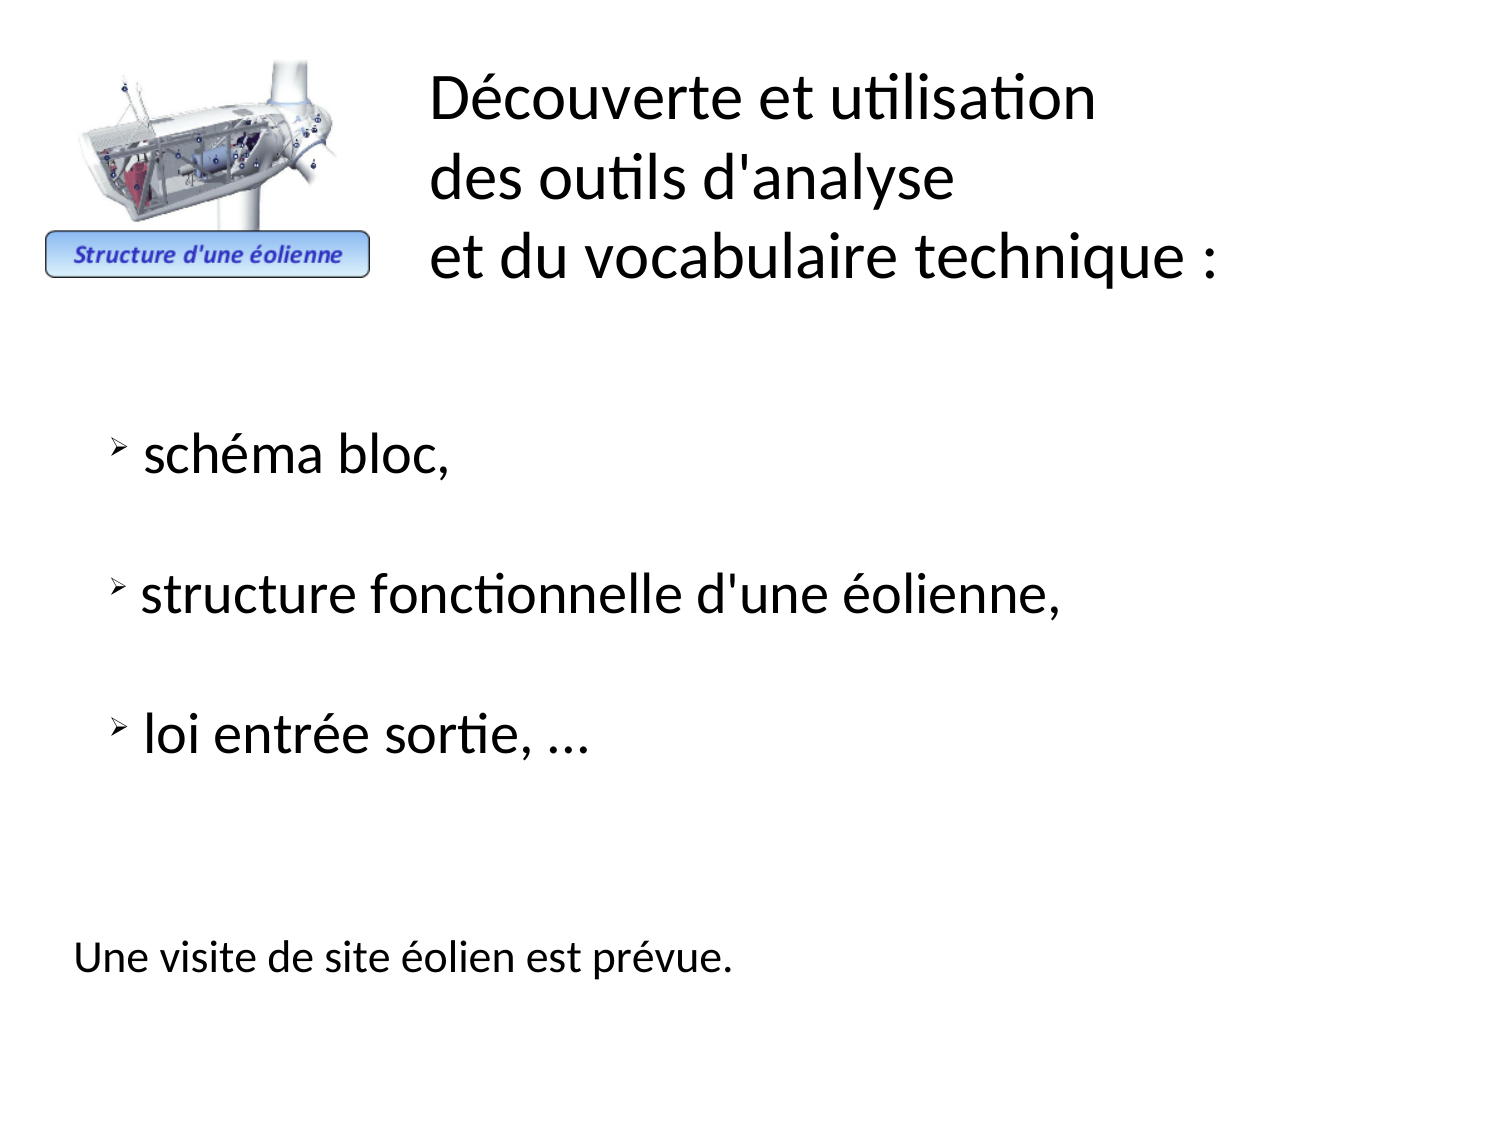

Découverte et utilisation
des outils d'analyse
et du vocabulaire technique :
 schéma bloc,
 structure fonctionnelle d'une éolienne,
 loi entrée sortie, ...
Une visite de site éolien est prévue.